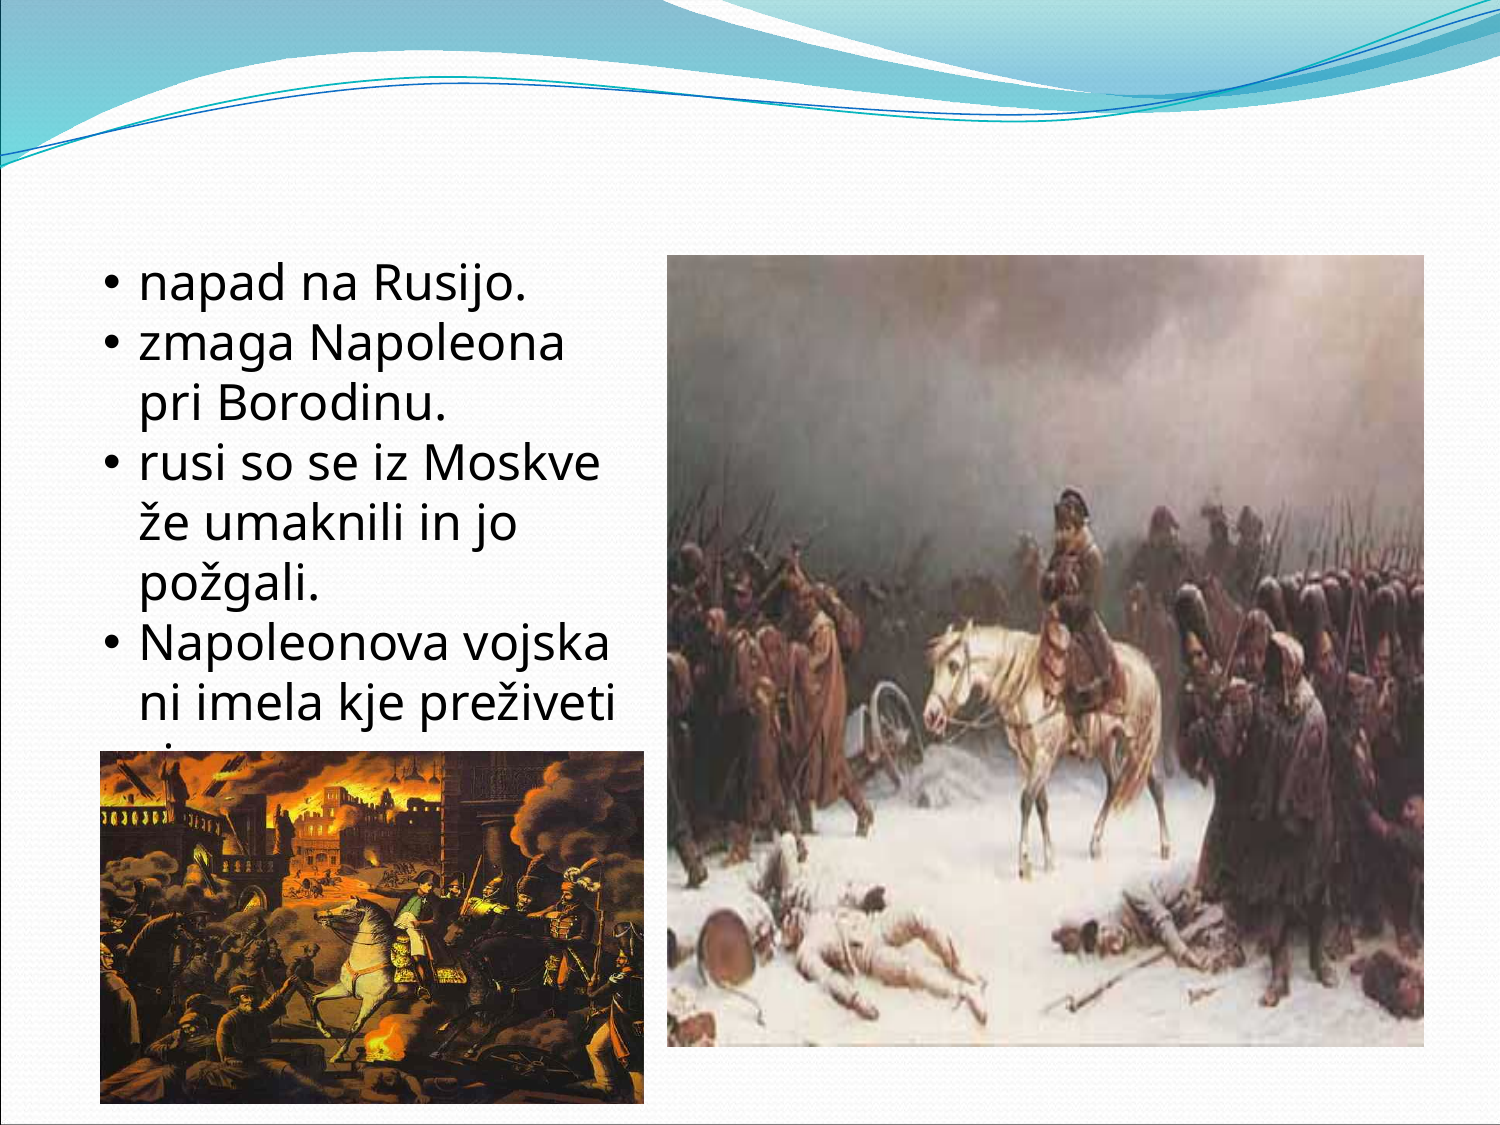

napad na Rusijo.
zmaga Napoleona pri Borodinu.
rusi so se iz Moskve že umaknili in jo požgali.
Napoleonova vojska ni imela kje preživeti zime
in so se morali umakniti.